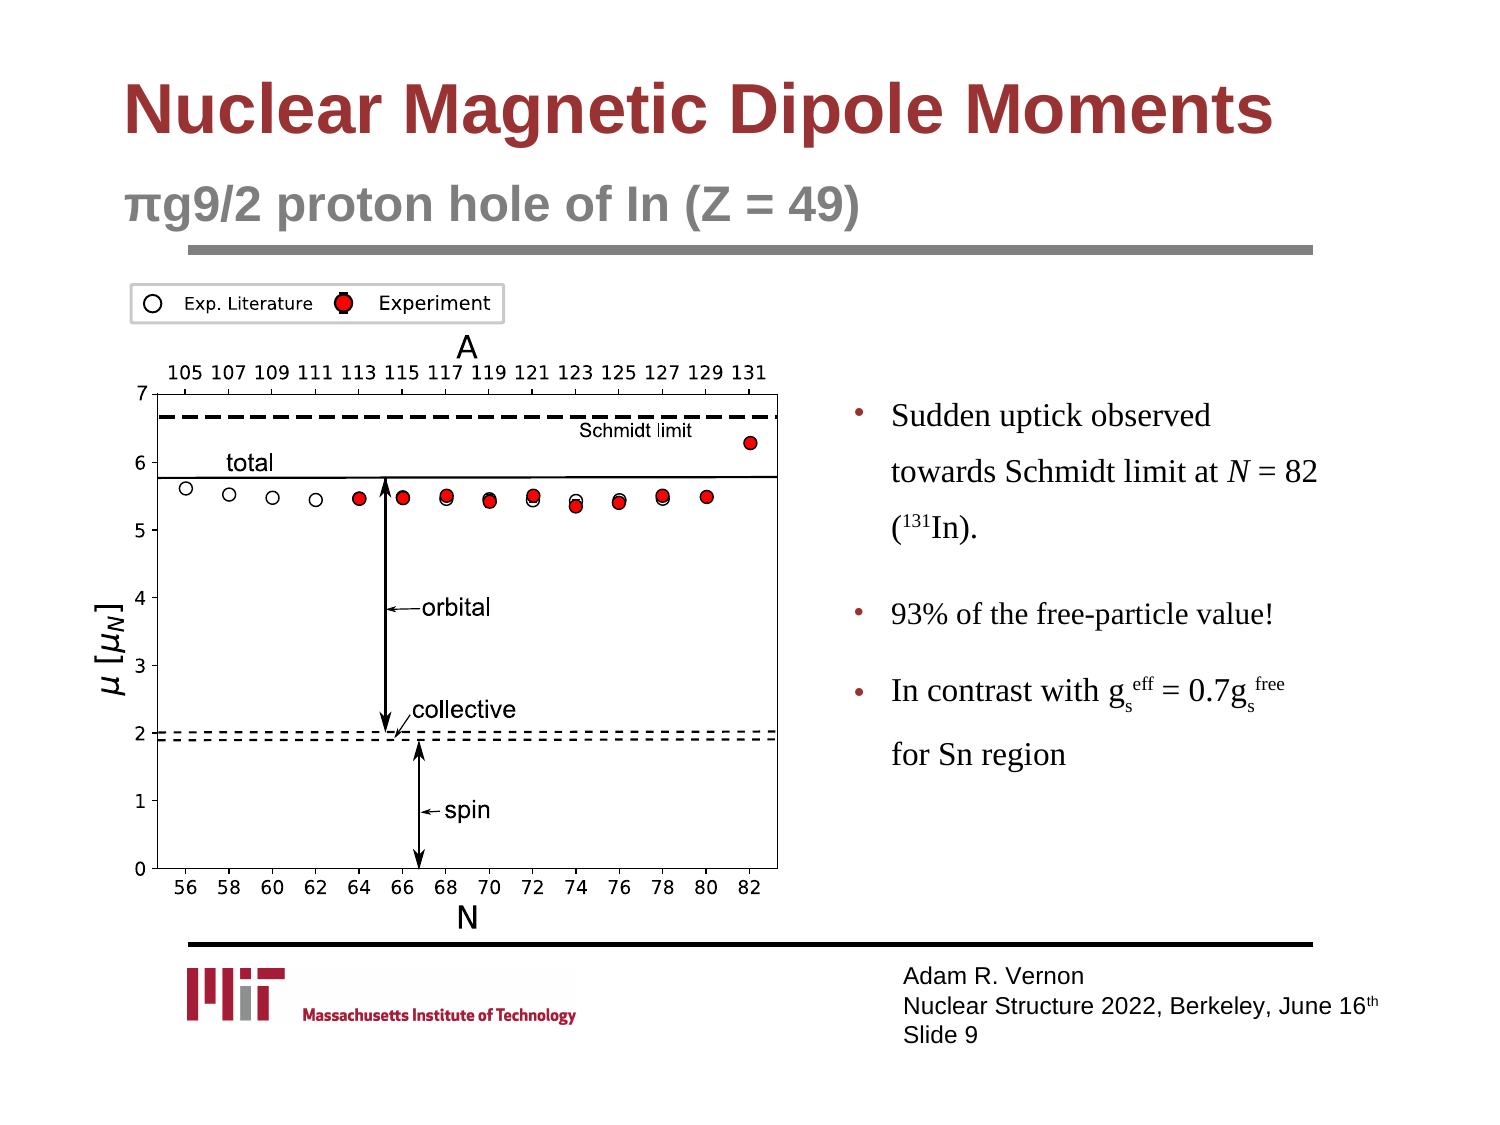

# Nuclear Magnetic Dipole Moments πg9/2 proton hole of In (Z = 49)
Sudden uptick observed towards Schmidt limit at N = 82 (131In).
93% of the free-particle value!
In contrast with gseff = 0.7gsfree for Sn region
Adam R. Vernon
Nuclear Structure 2022, Berkeley, June 16th
Slide 9